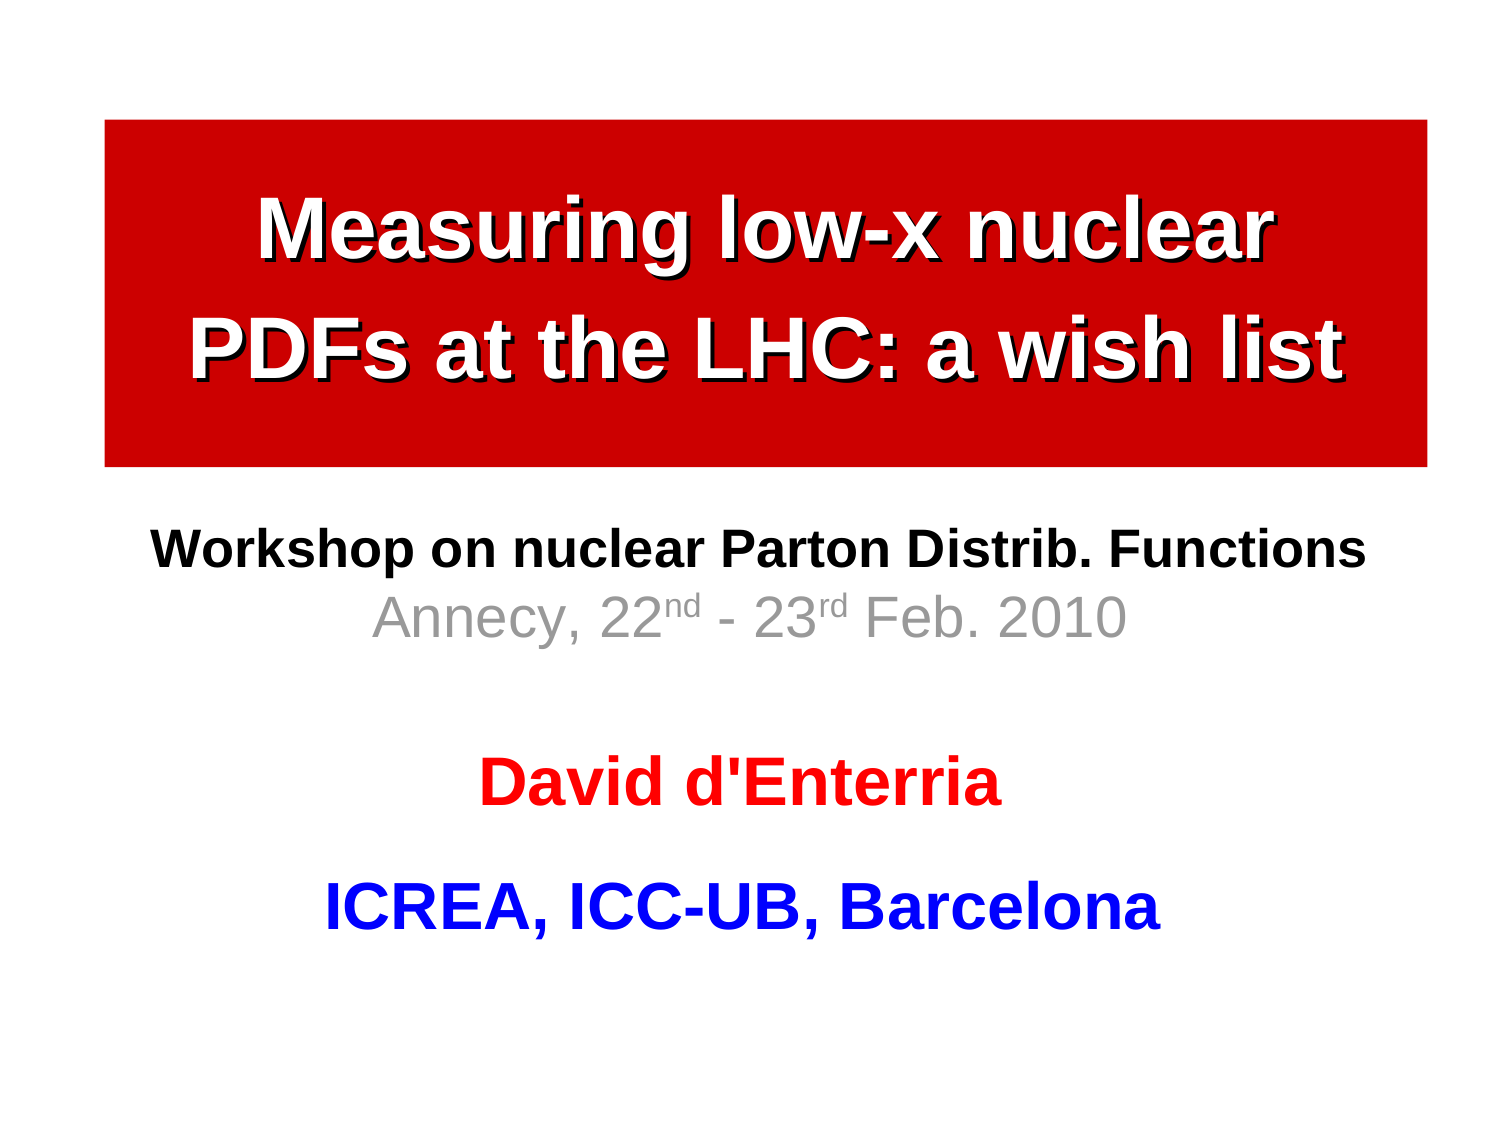

# Measuring low-x nuclear PDFs at the LHC: a wish list
Workshop on nuclear Parton Distrib. Functions
Annecy, 22nd - 23rd Feb. 2010
David d'Enterria
ICREA, ICC-UB, Barcelona